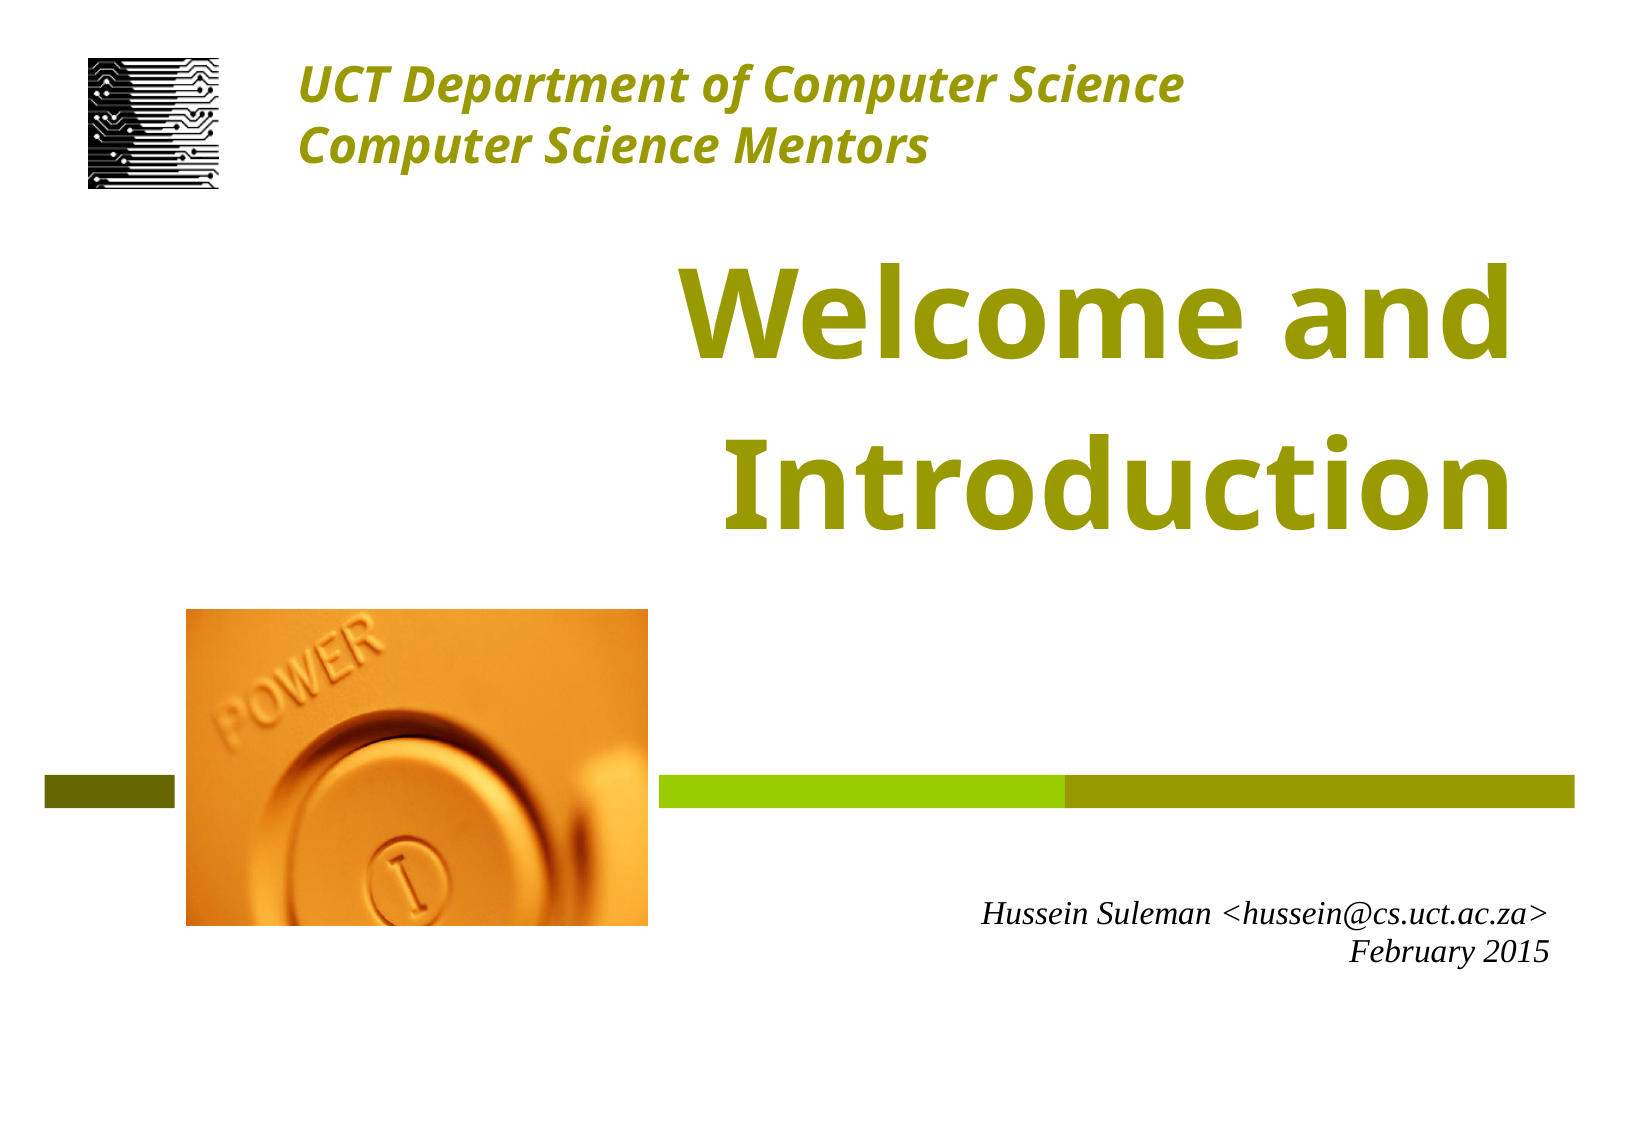

UCT Department of Computer Science
Computer Science Mentors
# Welcome and Introduction
Hussein Suleman <hussein@cs.uct.ac.za>
February 2015